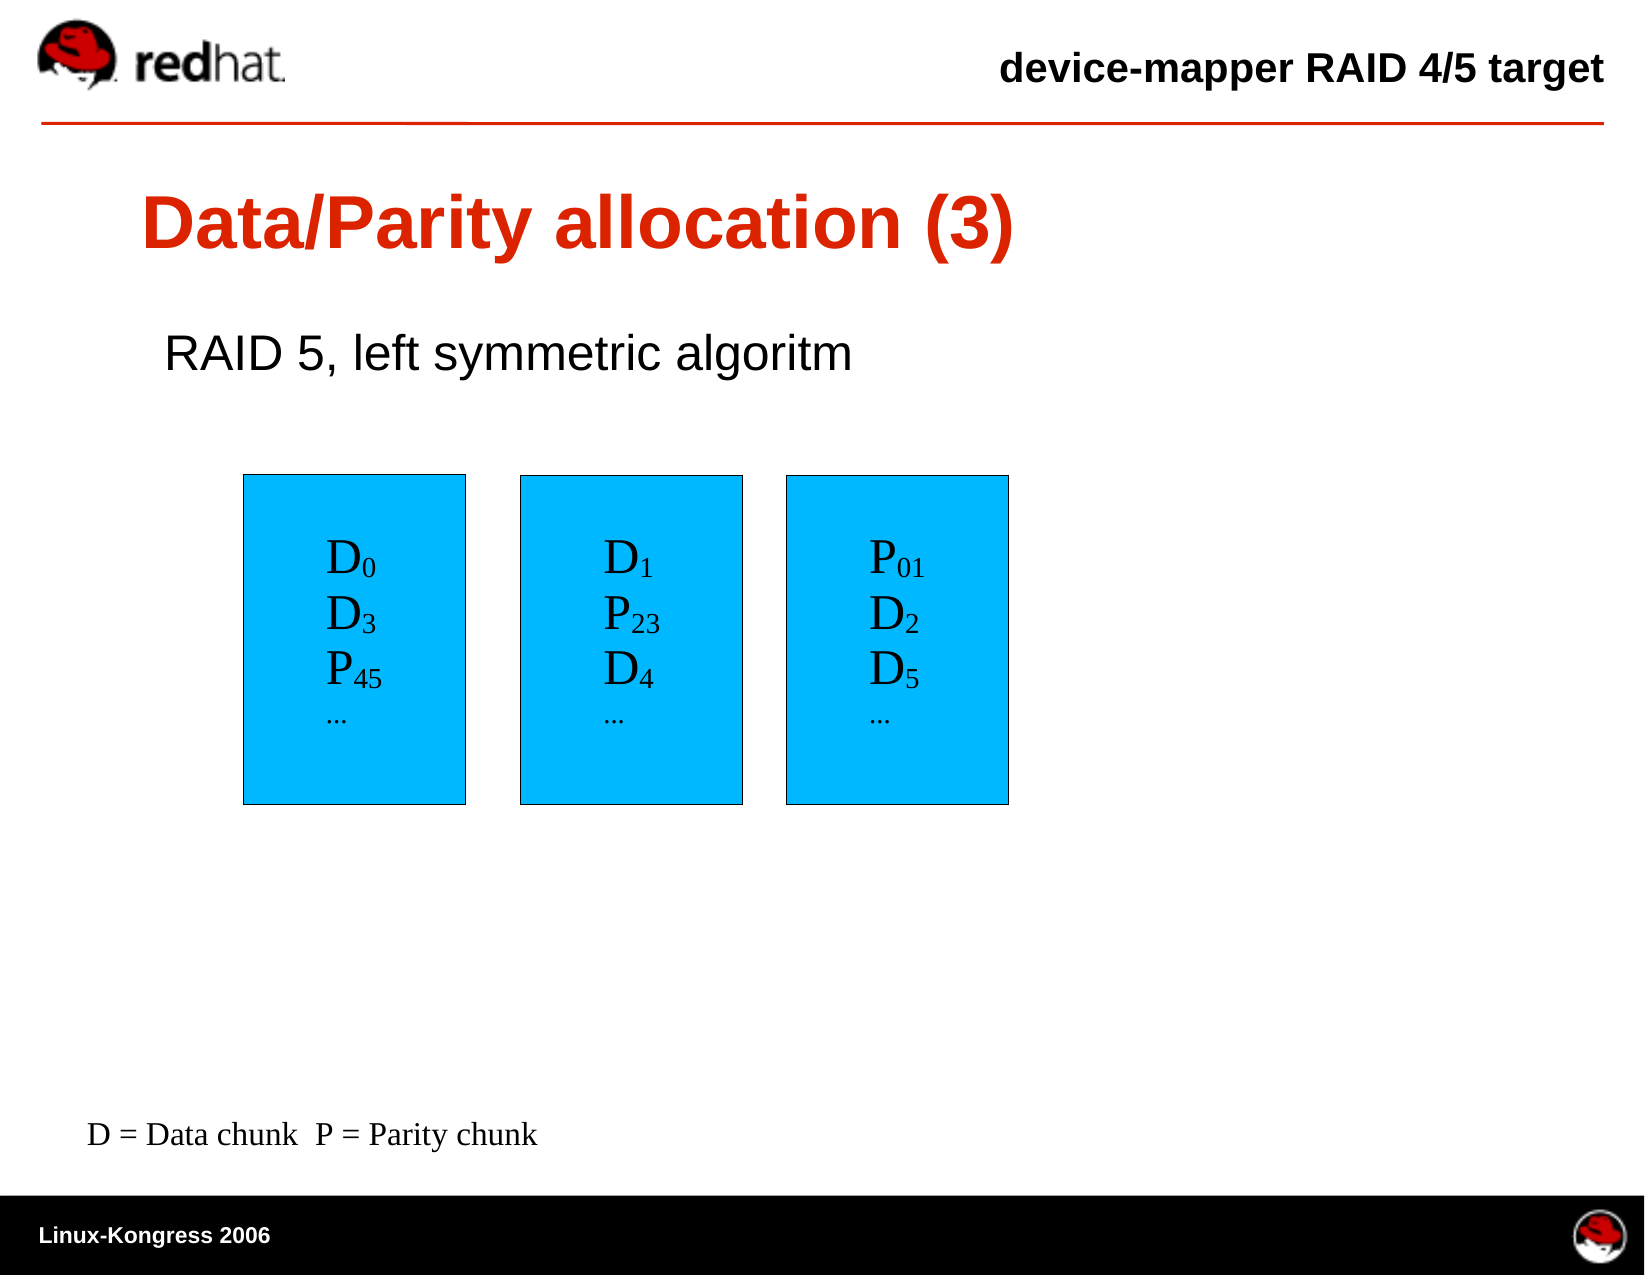

device-mapper RAID 4/5 target
Data/Parity allocation (3)
 RAID 5, left symmetric algoritm
D0
D3
P45
...
D1
P23
D4
...
P01
D2
D5
...
D = Data chunk P = Parity chunk
Linux-Kongress 2006